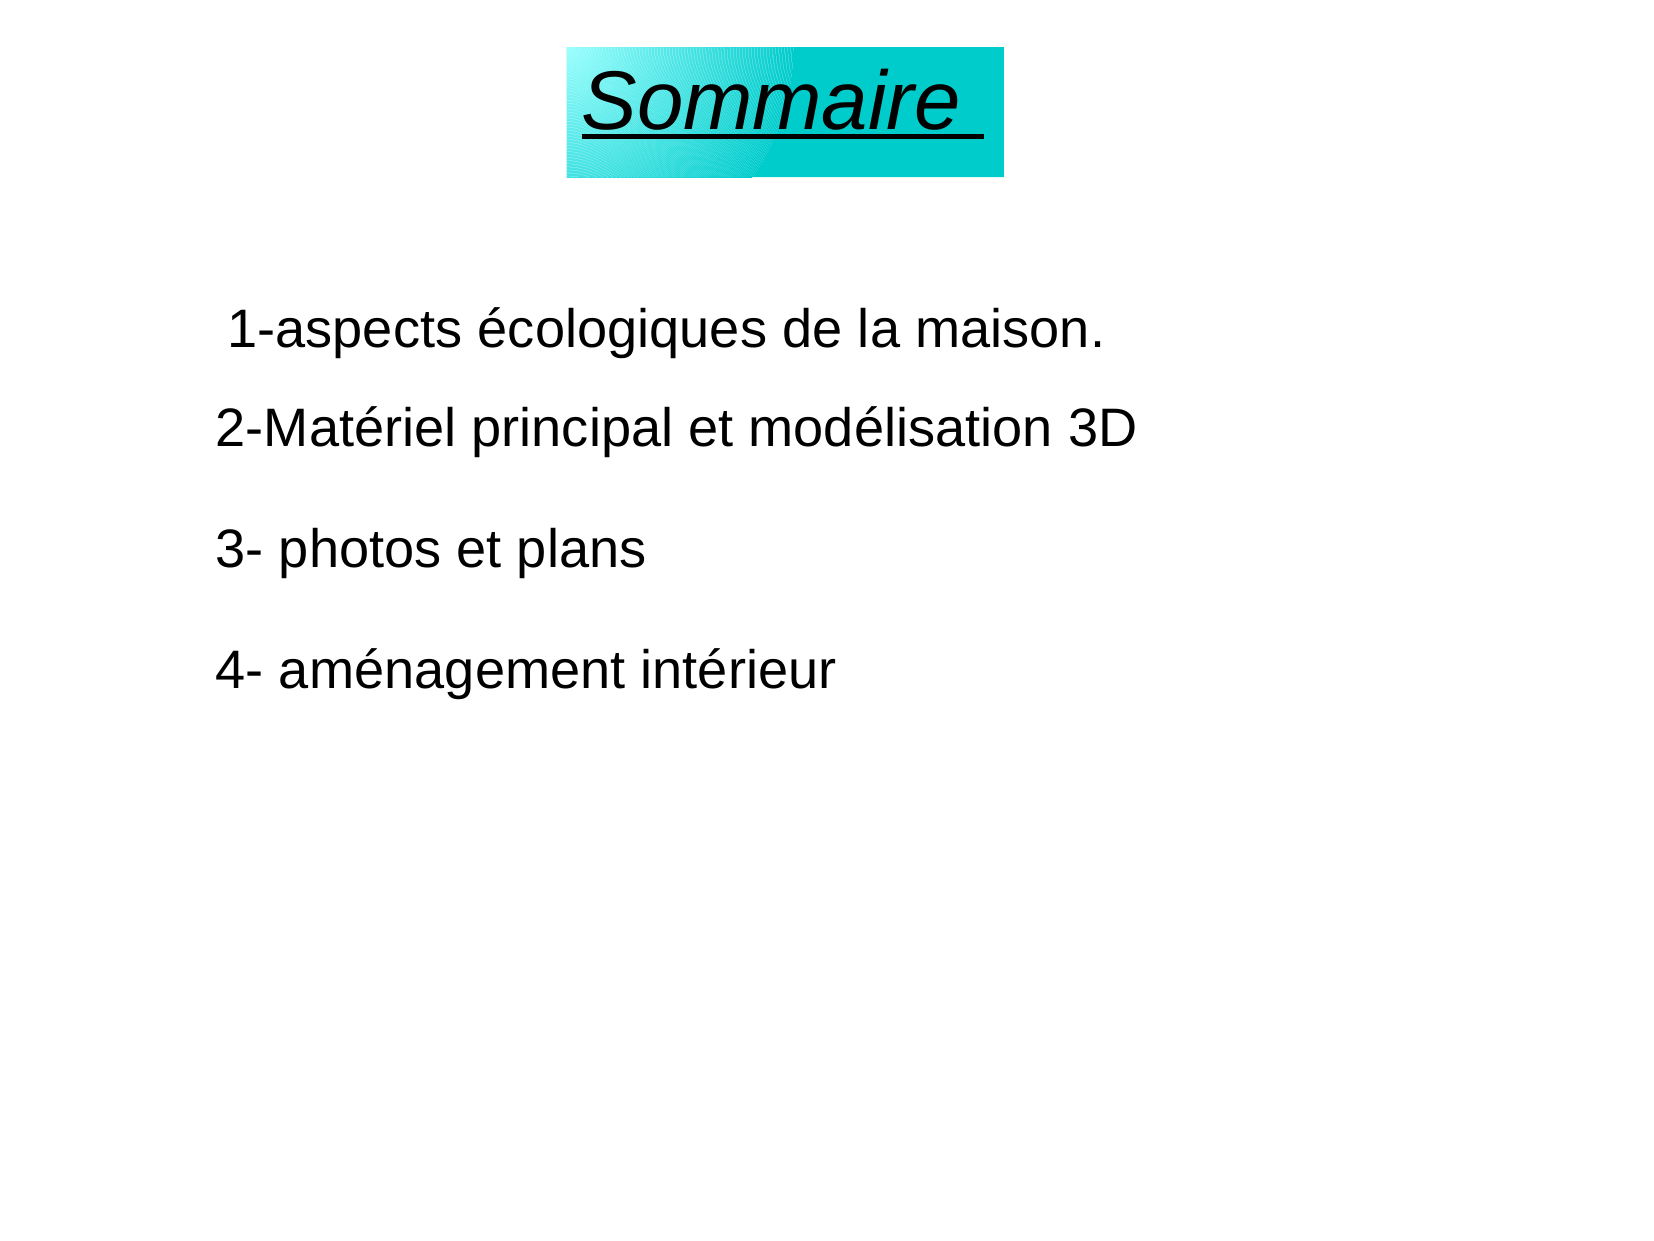

Sommaire
1-aspects écologiques de la maison.
2-Matériel principal et modélisation 3D
3- photos et plans
4- aménagement intérieur